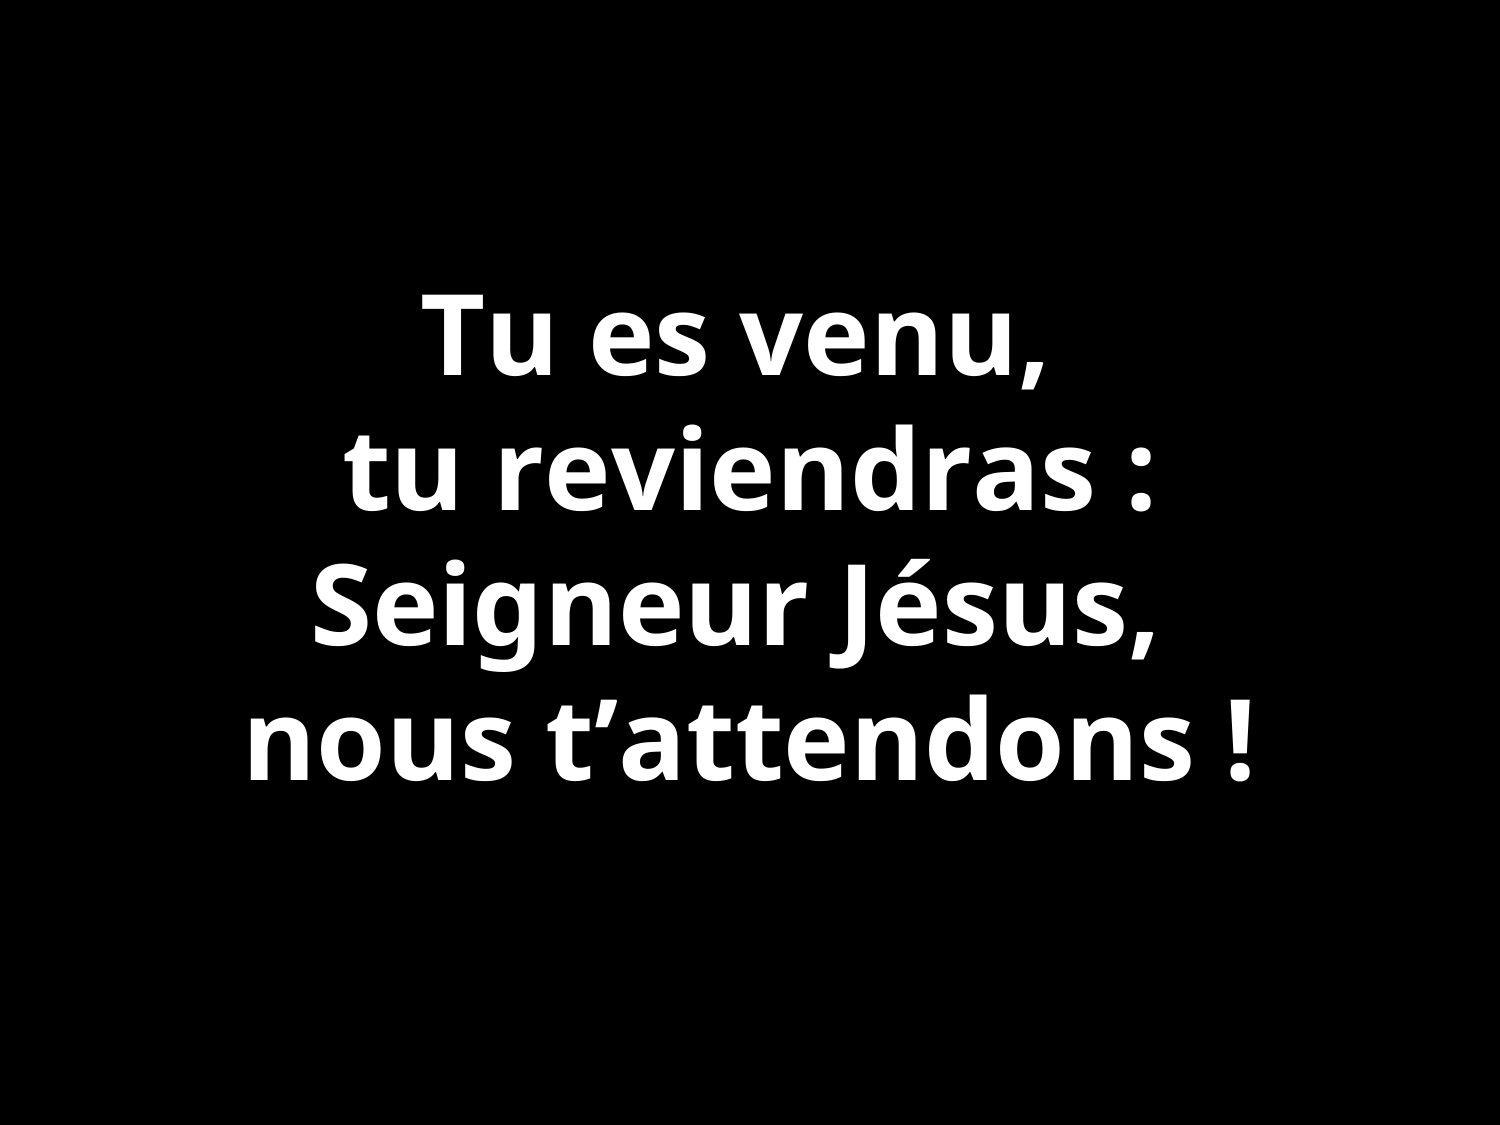

Tu es venu,
tu reviendras :
Seigneur Jésus,
nous t’attendons !